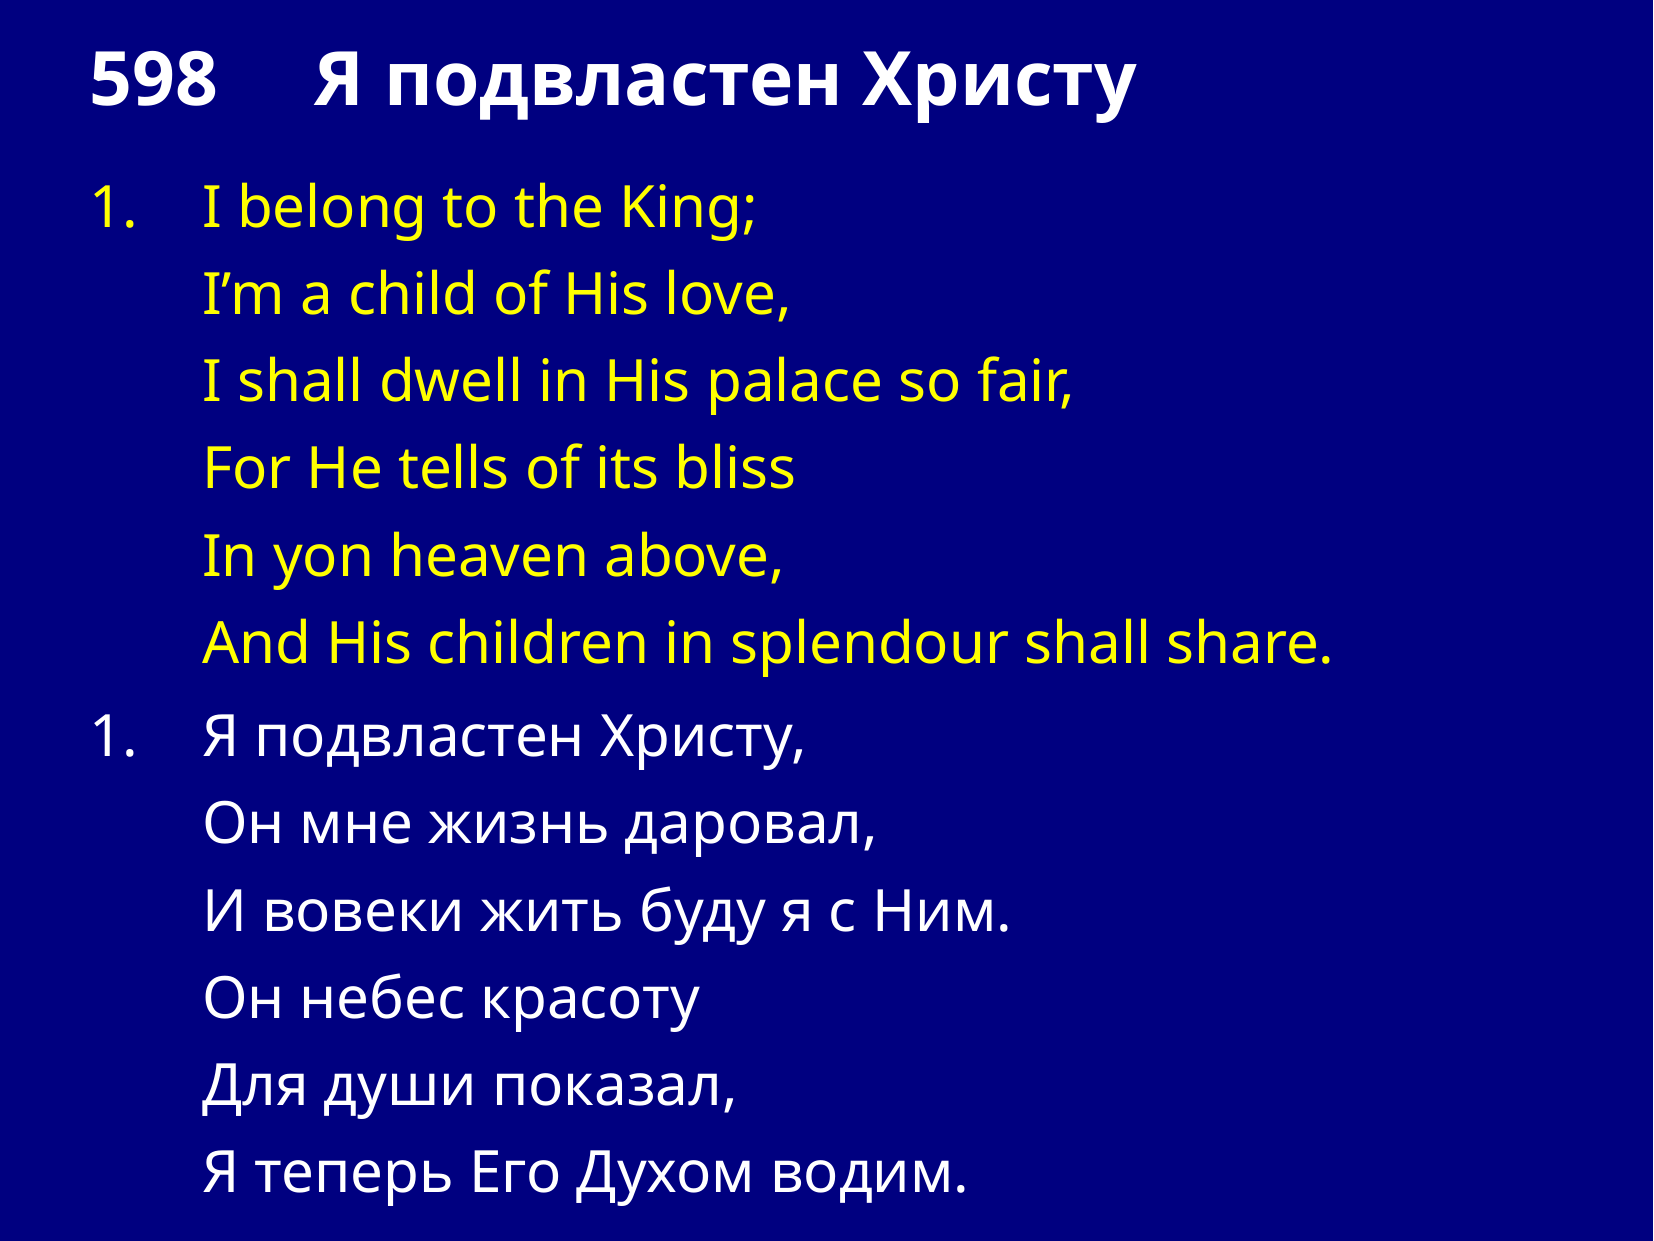

598	Я подвластен Христу
1.	I belong to the King;
	I’m a child of His love,
	I shall dwell in His palace so fair,
	For He tells of its bliss
	In yon heaven above,
	And His children in splendour shall share.
1.	Я подвластен Христу,
	Он мне жизнь даровал,
	И вовеки жить буду я с Ним.
	Он небес красоту
	Для души показал,
	Я теперь Его Духом водим.